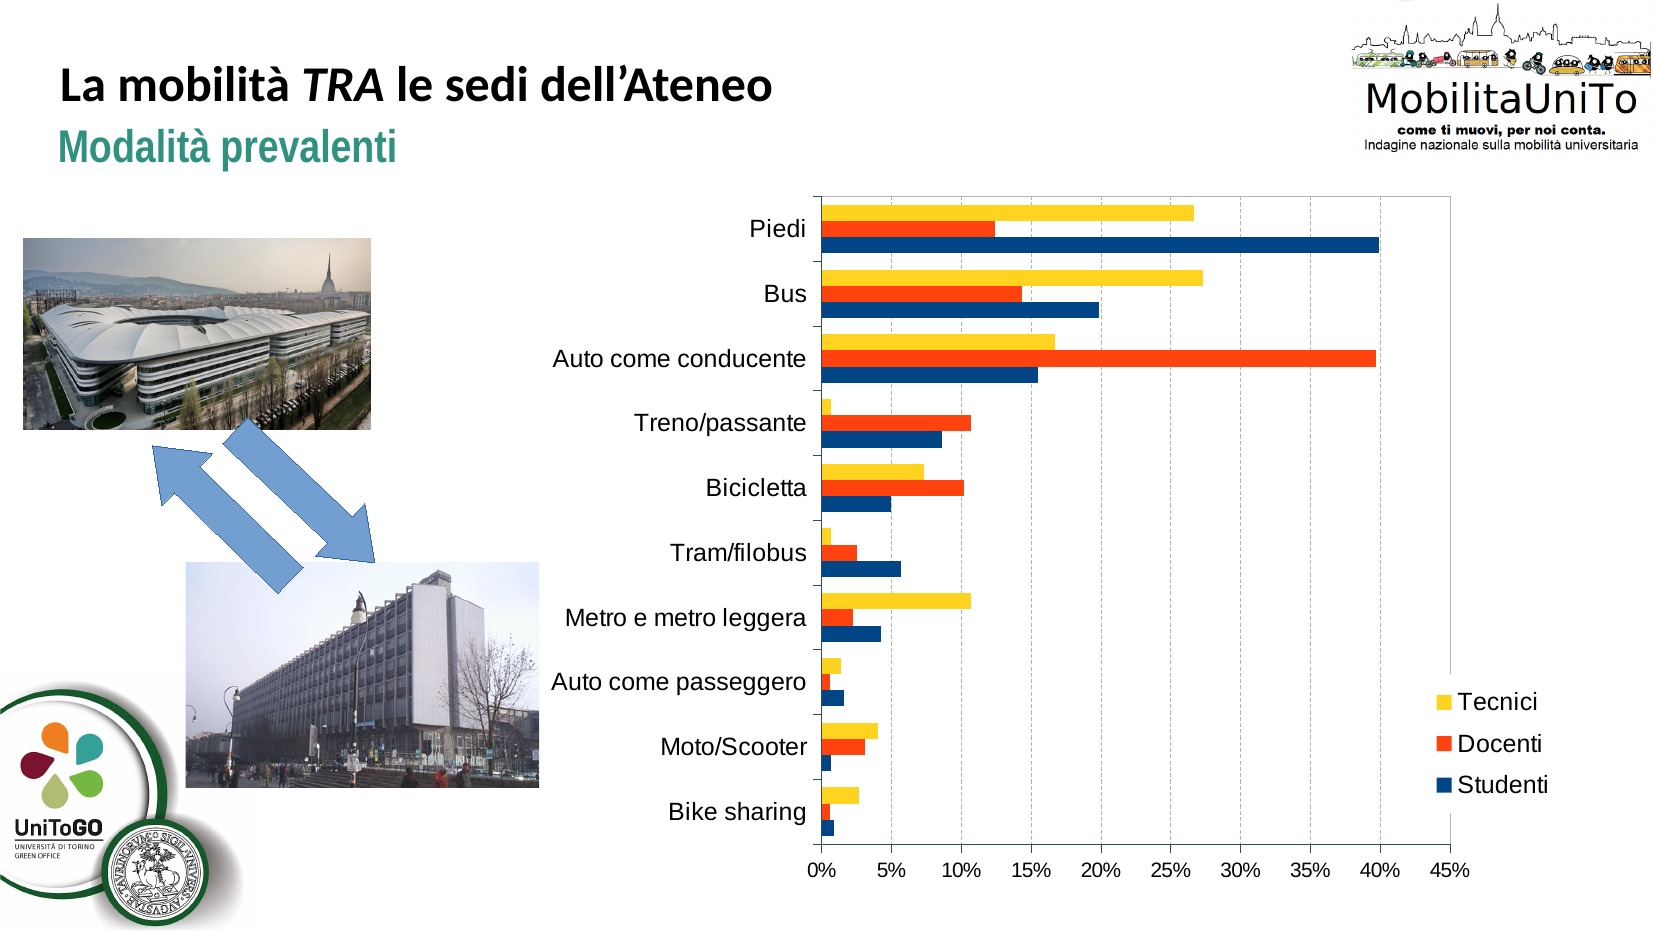

La mobilità TRA le sedi dell’Ateneo
Modalità prevalenti
### Chart
| Category | Studenti | Docenti | Tecnici |
|---|---|---|---|
| Bike sharing | 0.00856108001317093 | 0.00563380281690141 | 0.0266666666666667 |
| Moto/Scooter | 0.00658544616397762 | 0.0309859154929578 | 0.04 |
| Auto come passeggero | 0.0154757984853474 | 0.00563380281690141 | 0.0133333333333333 |
| Metro e metro leggera | 0.0424761277576556 | 0.0225352112676057 | 0.106666666666667 |
| Tram/filobus | 0.0566348370102075 | 0.0253521126760563 | 0.00666666666666667 |
| Bicicletta | 0.0493908462298321 | 0.101408450704225 | 0.0733333333333334 |
| Treno/passante | 0.0862693447481066 | 0.107042253521127 | 0.00666666666666667 |
| Auto come conducente | 0.154428712545275 | 0.397183098591549 | 0.166666666666667 |
| Bus | 0.198221929535726 | 0.143661971830986 | 0.273333333333334 |
| Piedi | 0.399078037537043 | 0.123943661971831 | 0.266666666666666 |